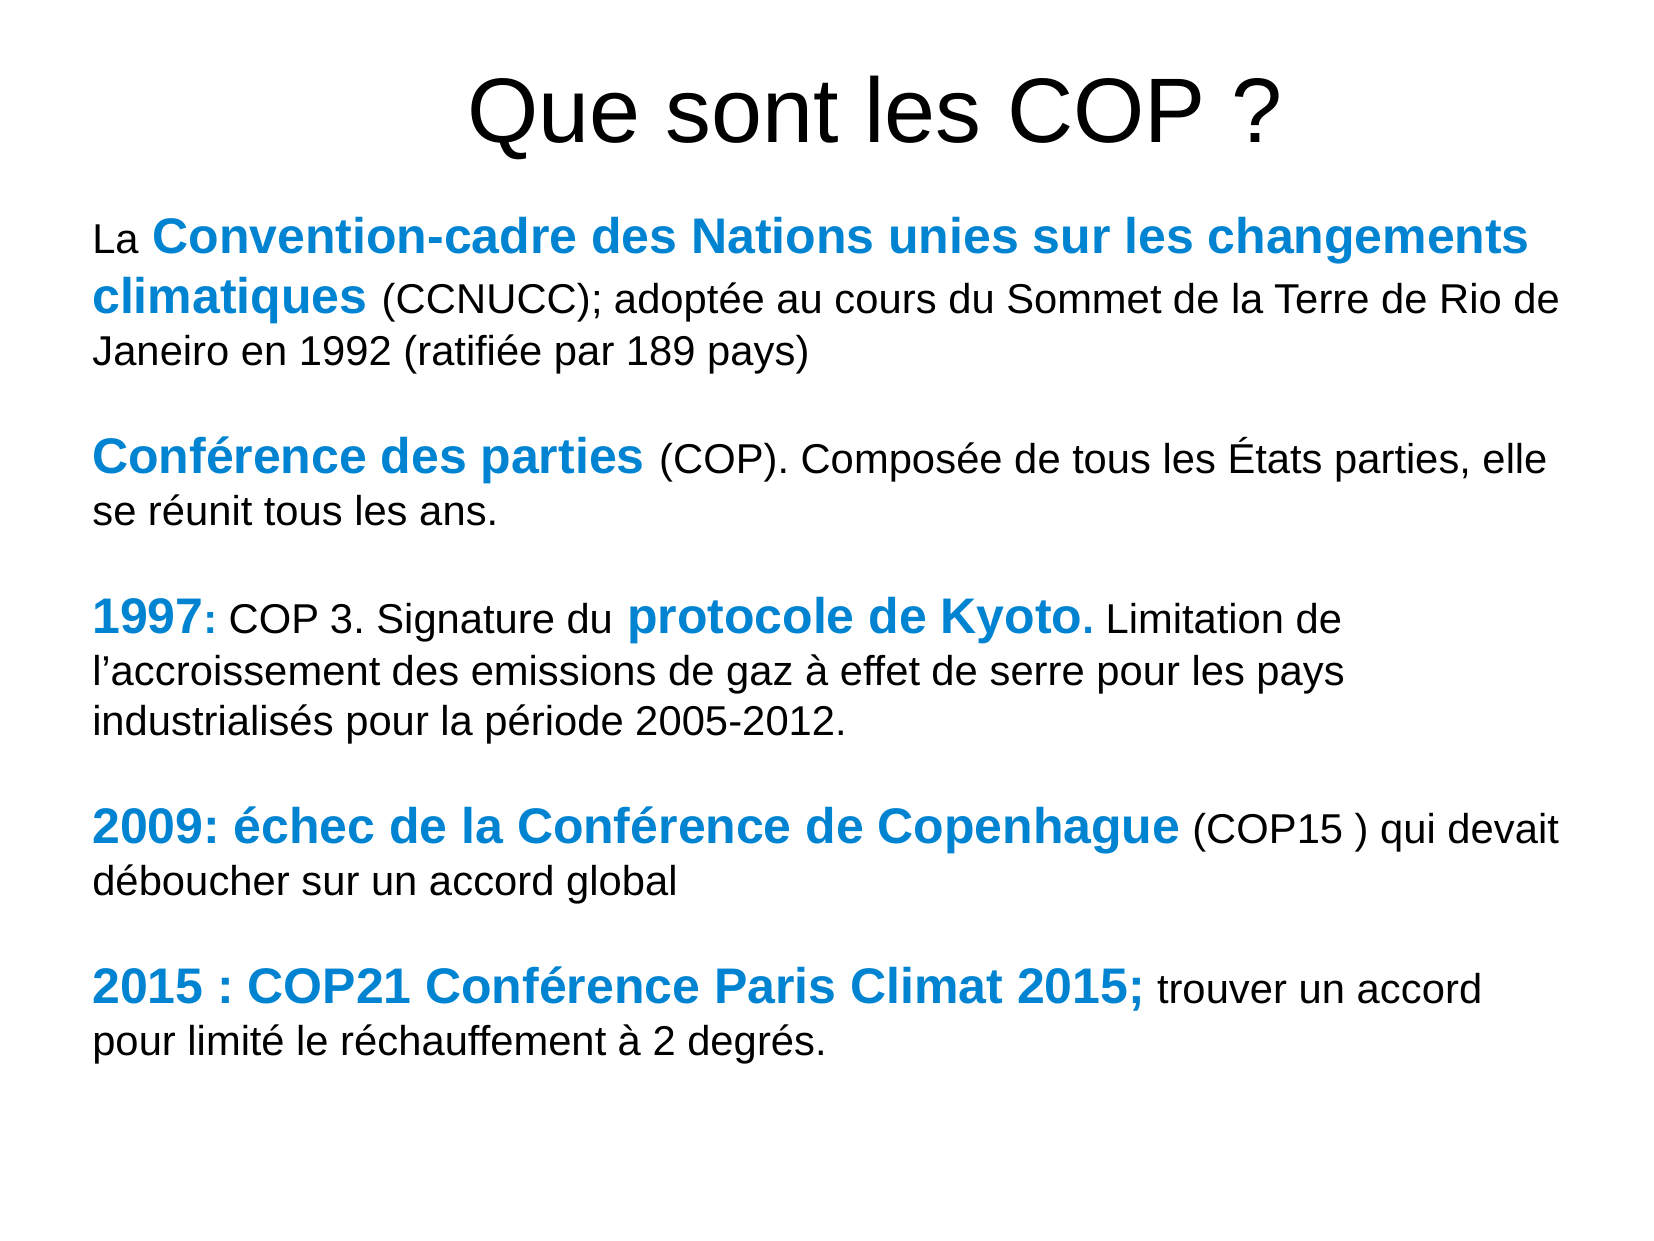

Que sont les COP ?
La Convention-cadre des Nations unies sur les changements climatiques (CCNUCC); adoptée au cours du Sommet de la Terre de Rio de Janeiro en 1992 (ratifiée par 189 pays)
Conférence des parties (COP). Composée de tous les États parties, elle se réunit tous les ans.
1997: COP 3. Signature du protocole de Kyoto. Limitation de l’accroissement des emissions de gaz à effet de serre pour les pays industrialisés pour la période 2005-2012.
2009: échec de la Conférence de Copenhague (COP15 ) qui devait déboucher sur un accord global
2015 : COP21 Conférence Paris Climat 2015; trouver un accord pour limité le réchauffement à 2 degrés.